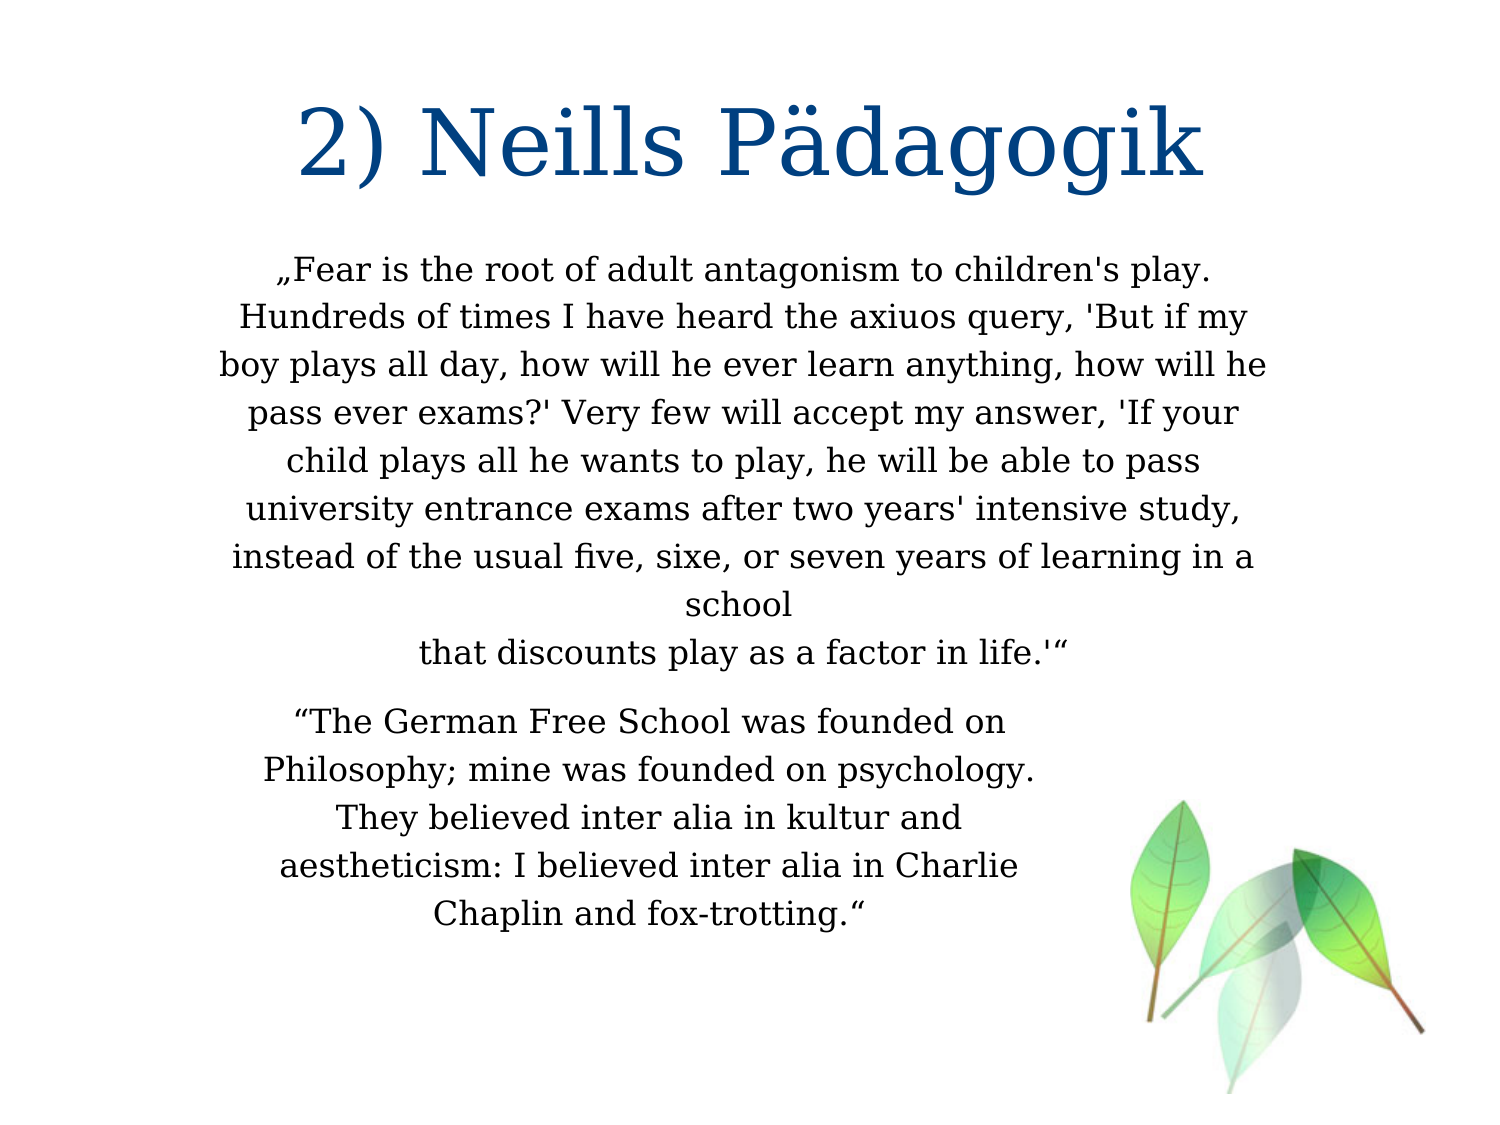

# 2) Neills Pädagogik
„Fear is the root of adult antagonism to children's play. Hundreds of times I have heard the axiuos query, 'But if my boy plays all day, how will he ever learn anything, how will he pass ever exams?' Very few will accept my answer, 'If your child plays all he wants to play, he will be able to pass university entrance exams after two years' intensive study, instead of the usual five, sixe, or seven years of learning in a school
that discounts play as a factor in life.'“
“The German Free School was founded on Philosophy; mine was founded on psychology. They believed inter alia in kultur and aestheticism: I believed inter alia in Charlie Chaplin and fox-trotting.“